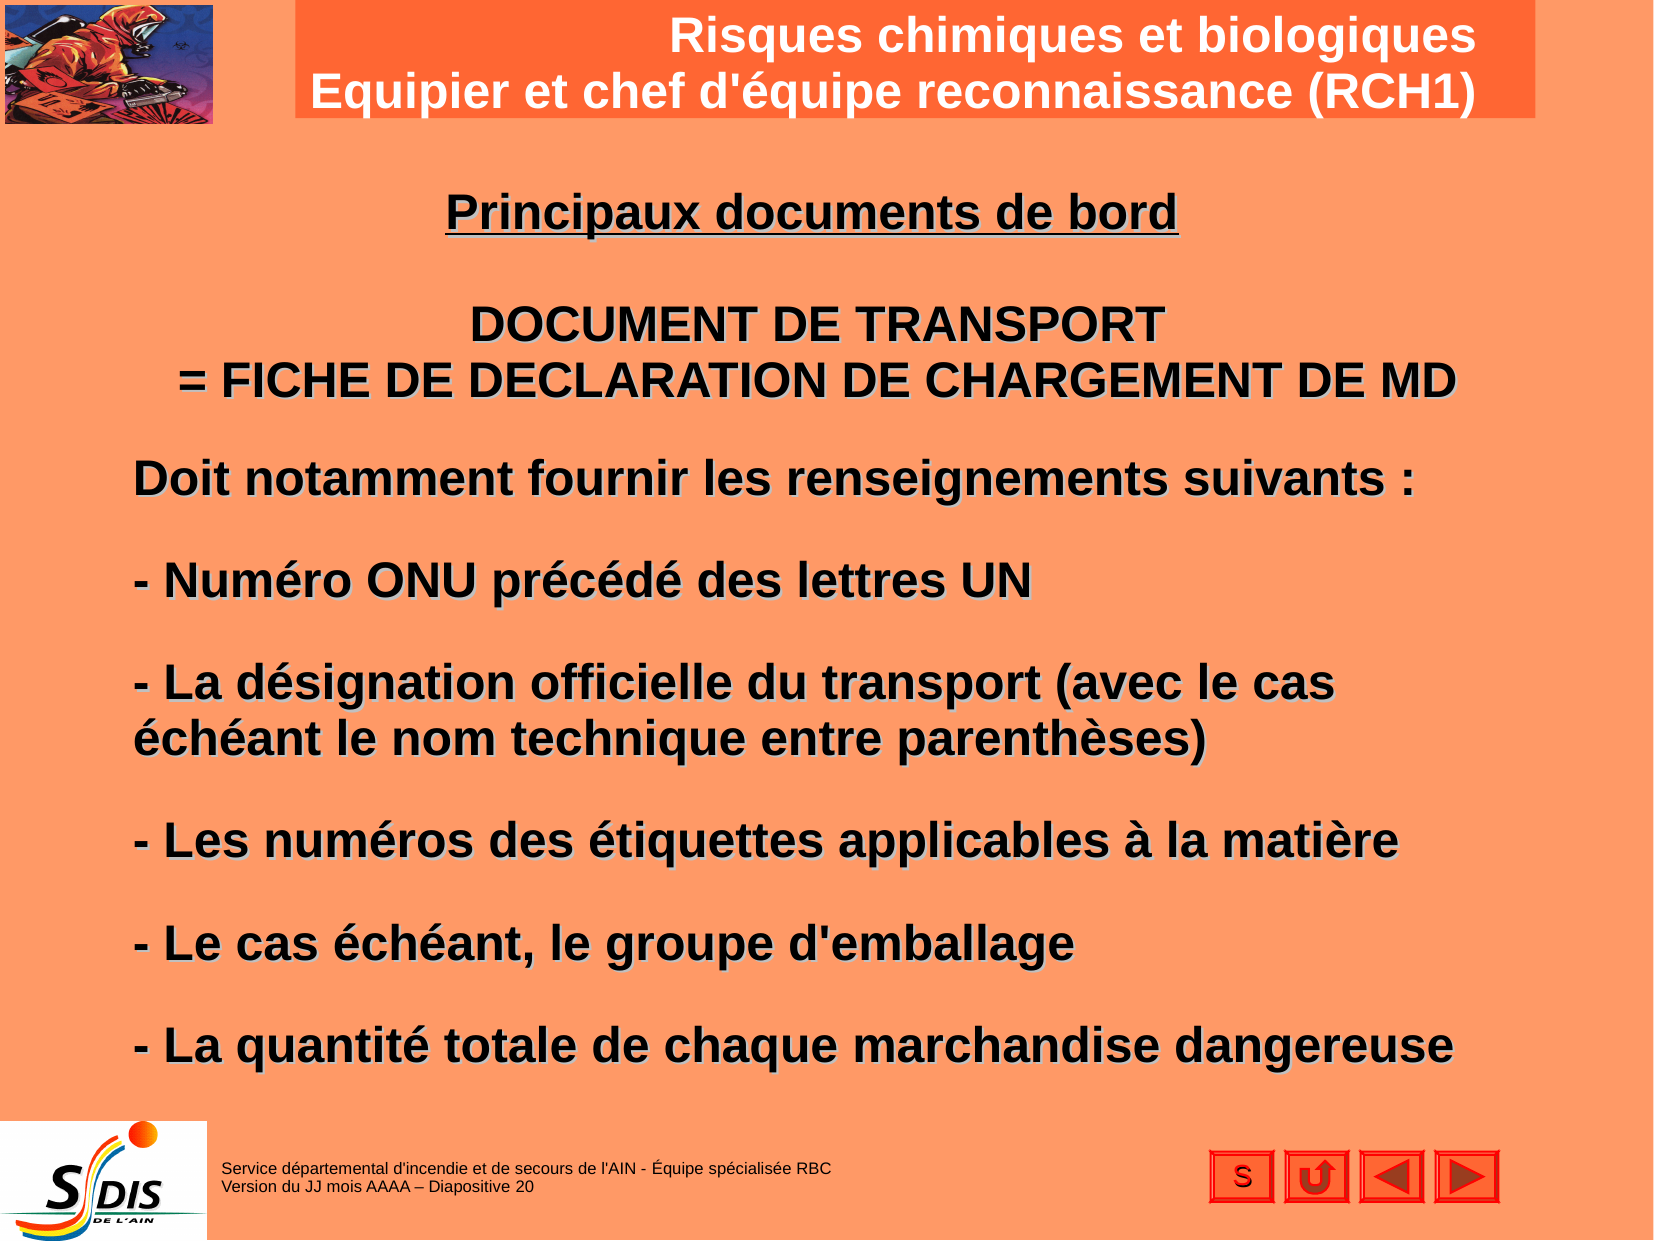

Principaux documents de bord
DOCUMENT DE TRANSPORT
= FICHE DE DECLARATION DE CHARGEMENT DE MD
Doit notamment fournir les renseignements suivants :
- Numéro ONU précédé des lettres UN
- La désignation officielle du transport (avec le cas échéant le nom technique entre parenthèses)
- Les numéros des étiquettes applicables à la matière
- Le cas échéant, le groupe d'emballage
- La quantité totale de chaque marchandise dangereuse
S